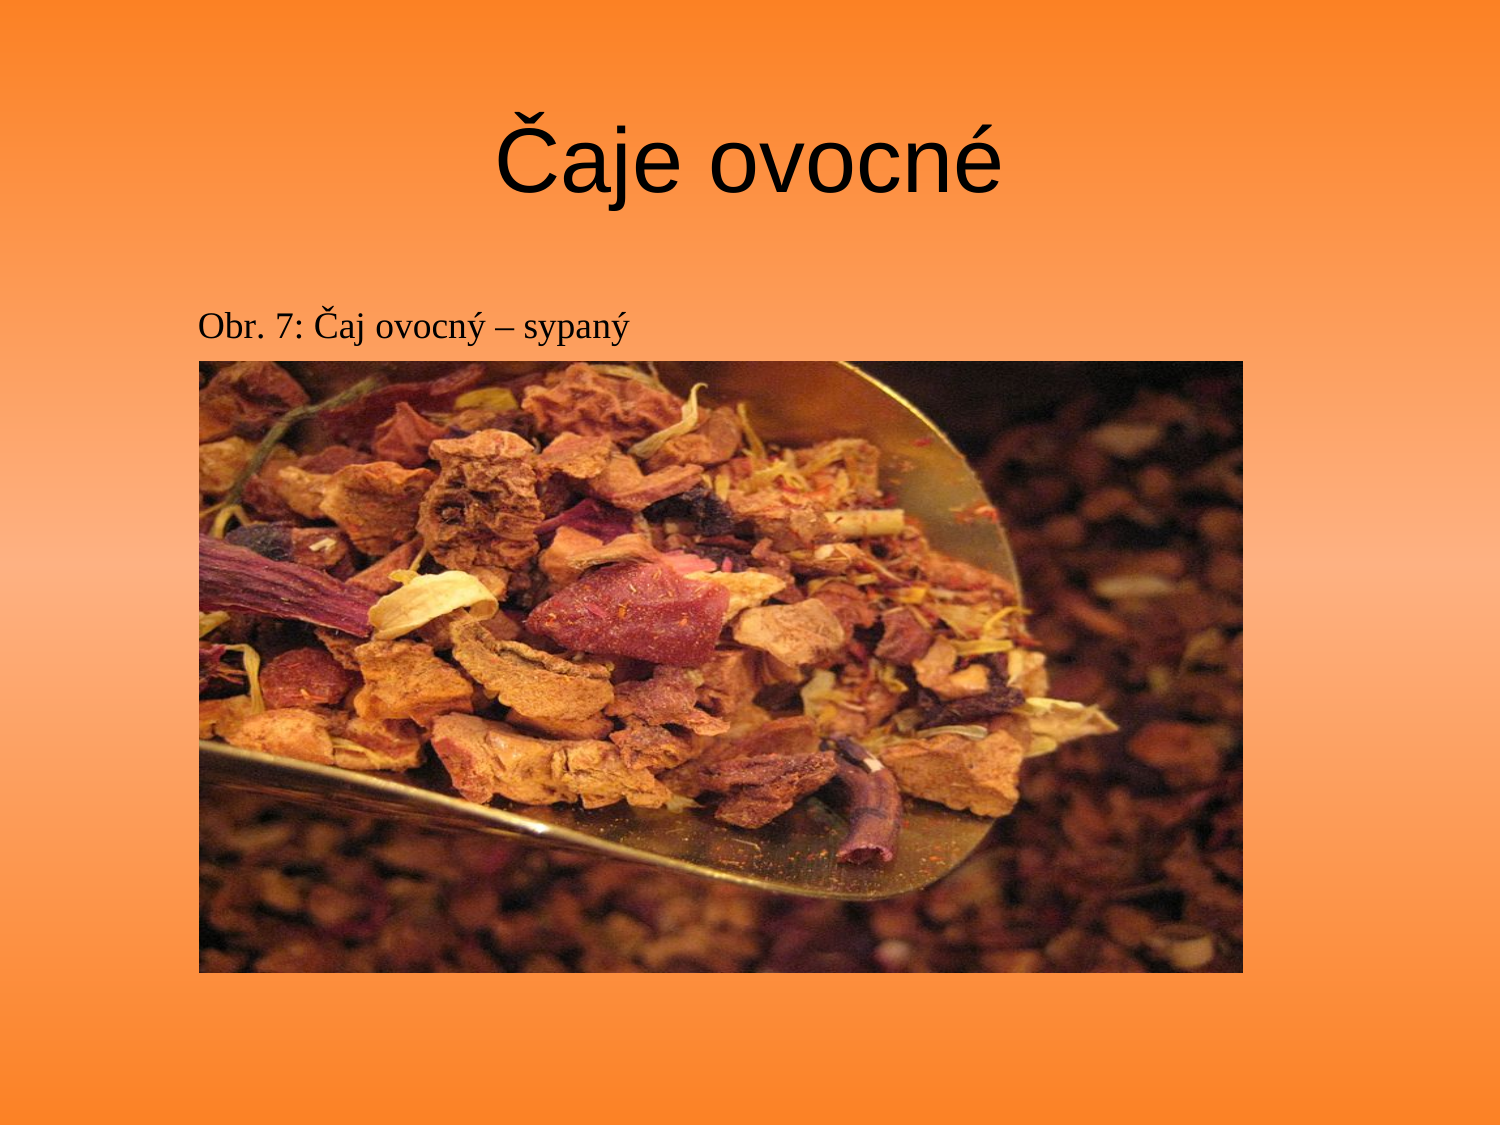

# Čaje ovocné
Obr. 7: Čaj ovocný – sypaný